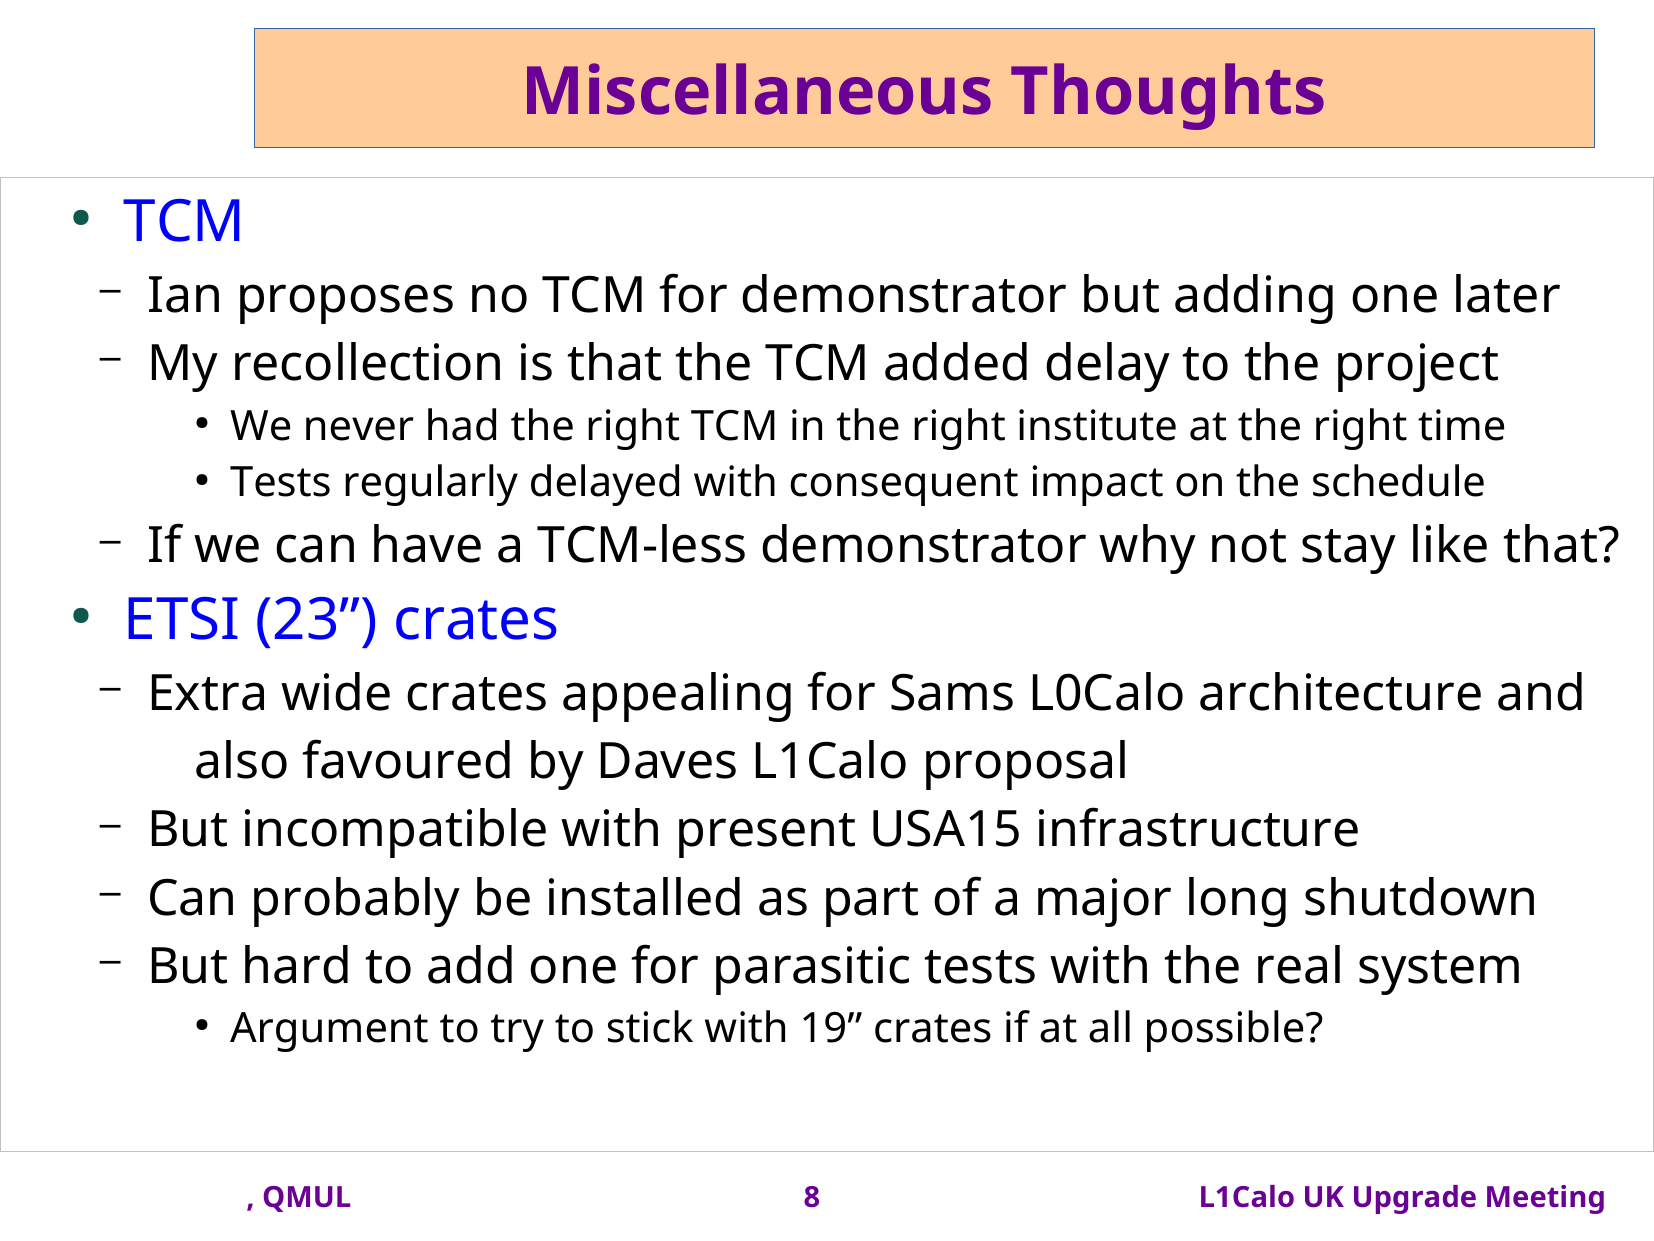

# Miscellaneous Thoughts
TCM
Ian proposes no TCM for demonstrator but adding one later
My recollection is that the TCM added delay to the project
We never had the right TCM in the right institute at the right time
Tests regularly delayed with consequent impact on the schedule
If we can have a TCM-less demonstrator why not stay like that?
ETSI (23”) crates
Extra wide crates appealing for Sams L0Calo architecture and also favoured by Daves L1Calo proposal
But incompatible with present USA15 infrastructure
Can probably be installed as part of a major long shutdown
But hard to add one for parasitic tests with the real system
Argument to try to stick with 19” crates if at all possible?